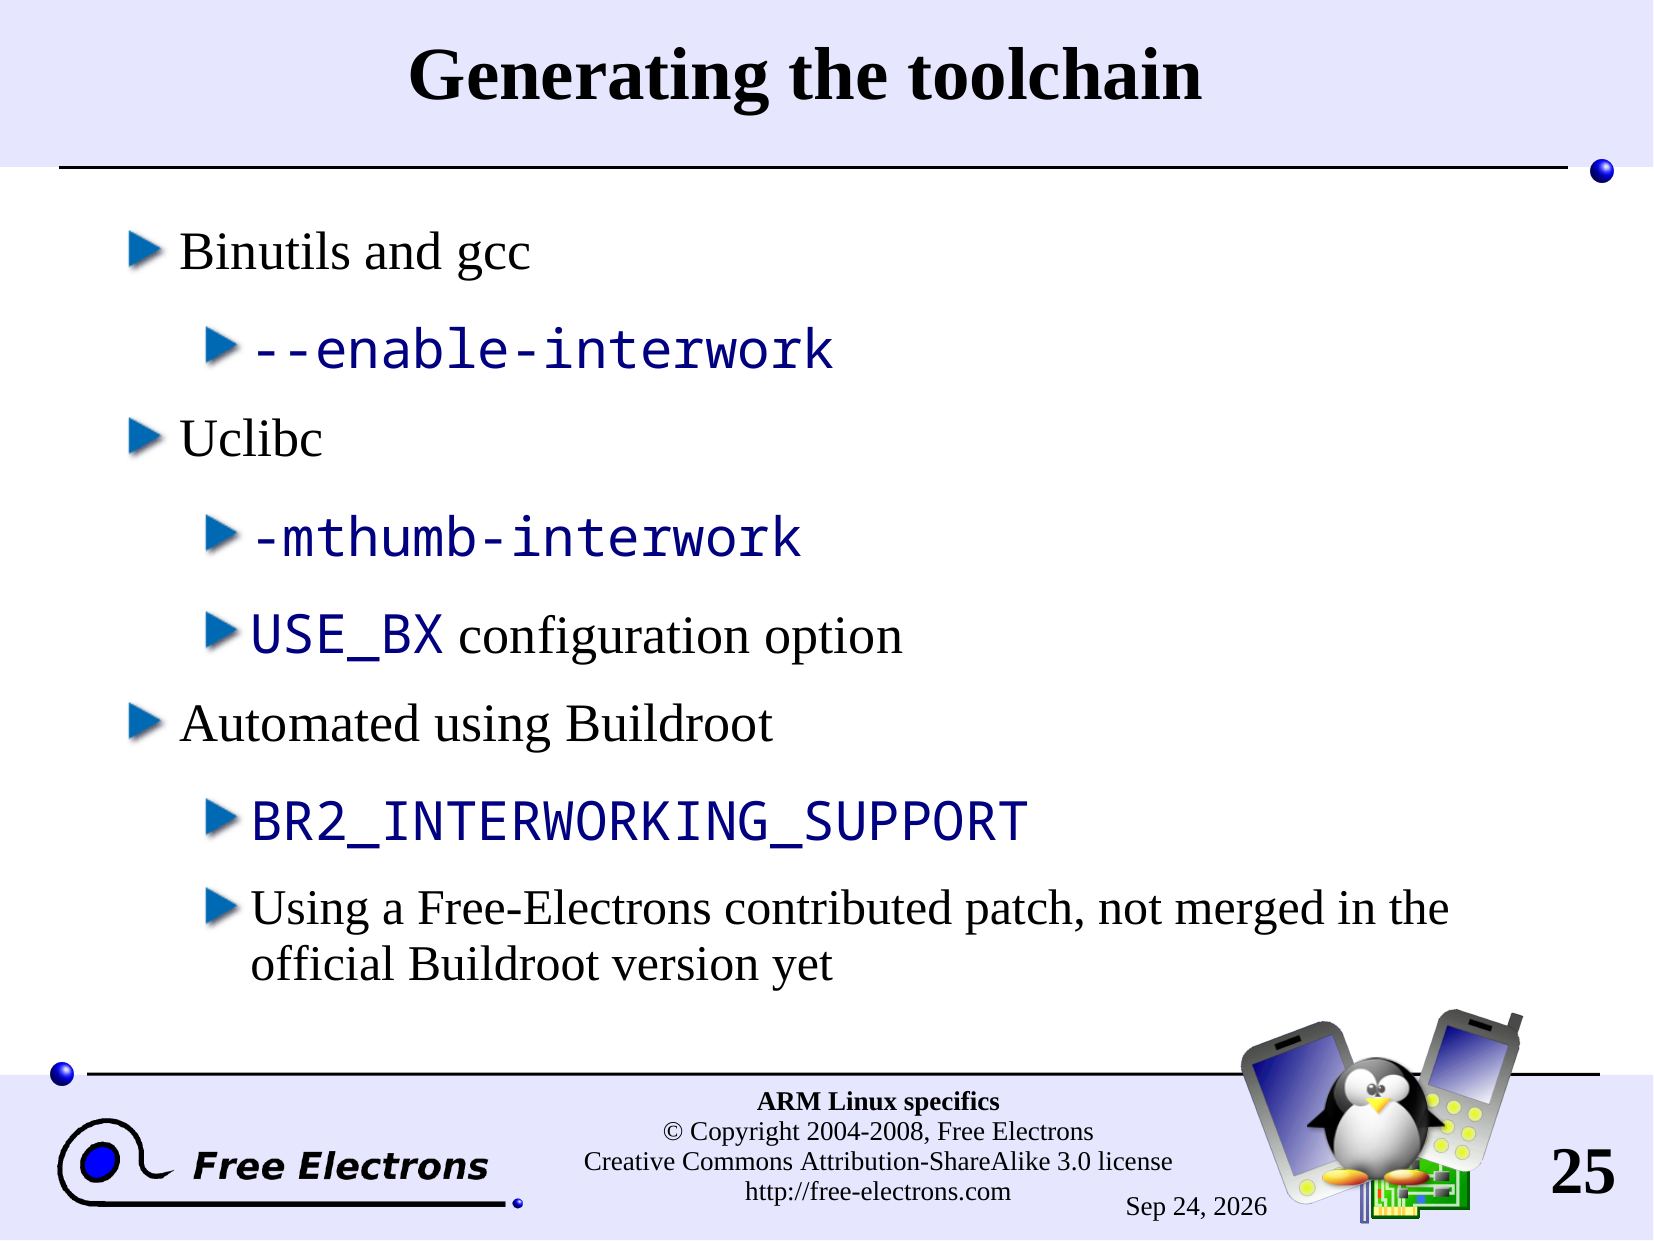

# Generating the toolchain
Binutils and gcc
--enable-interwork
Uclibc
-mthumb-interwork
USE_BX configuration option
Automated using Buildroot
BR2_INTERWORKING_SUPPORT
Using a Free-Electrons contributed patch, not merged in the official Buildroot version yet